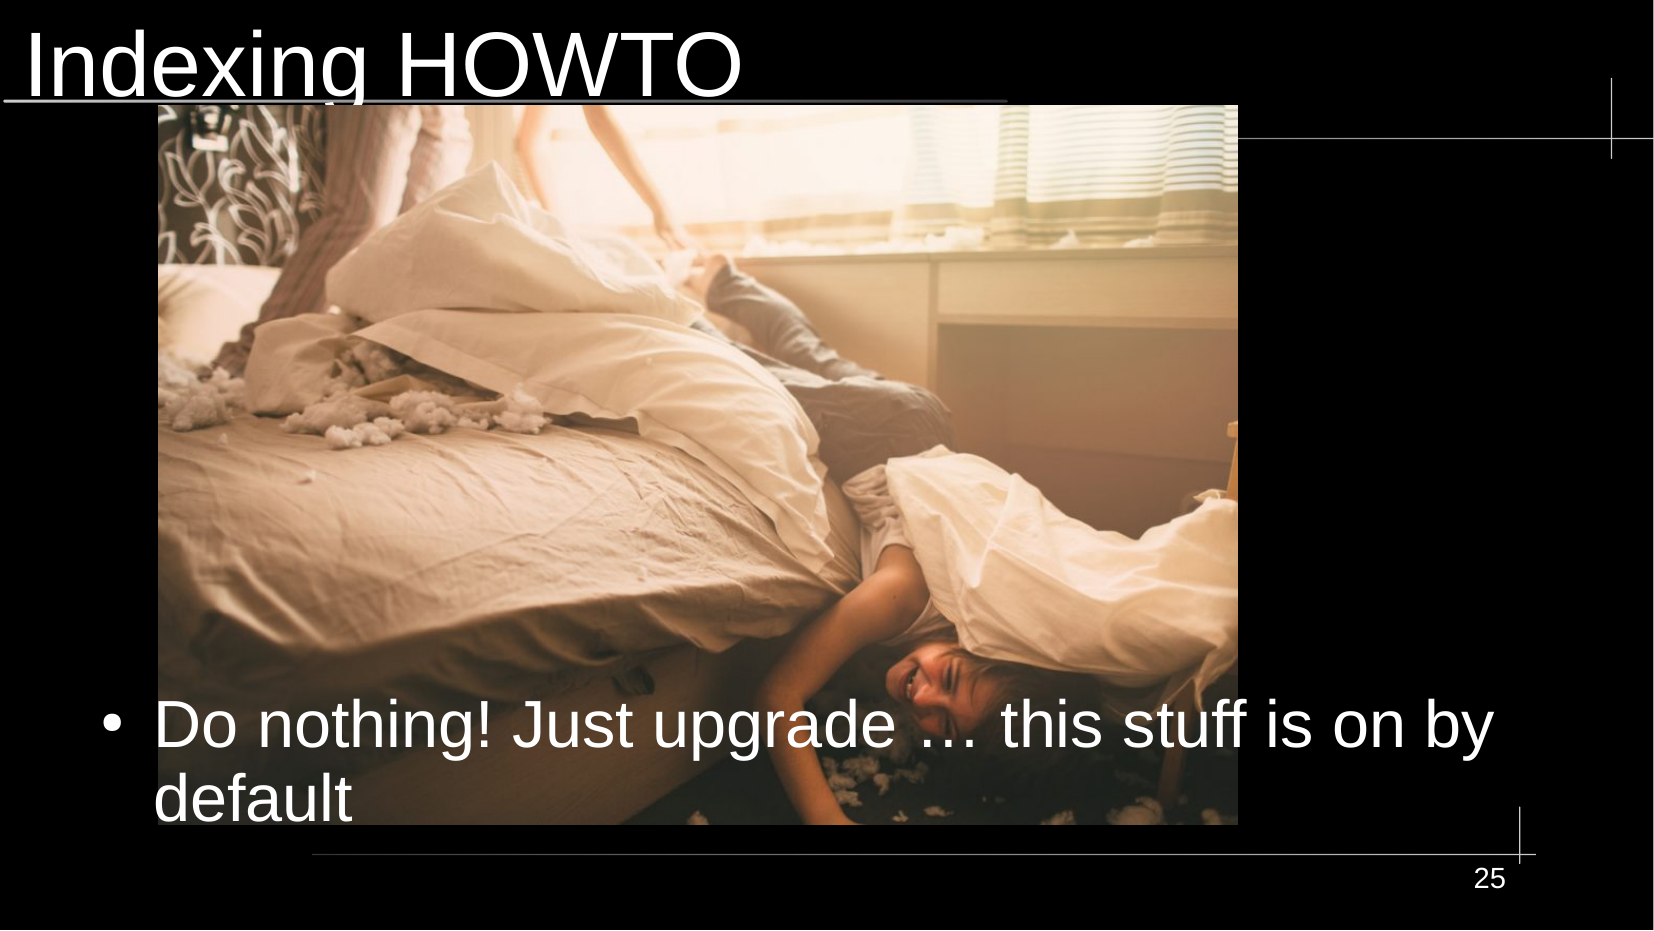

# Indexing HOWTO
Do nothing! Just upgrade … this stuff is on by default
25